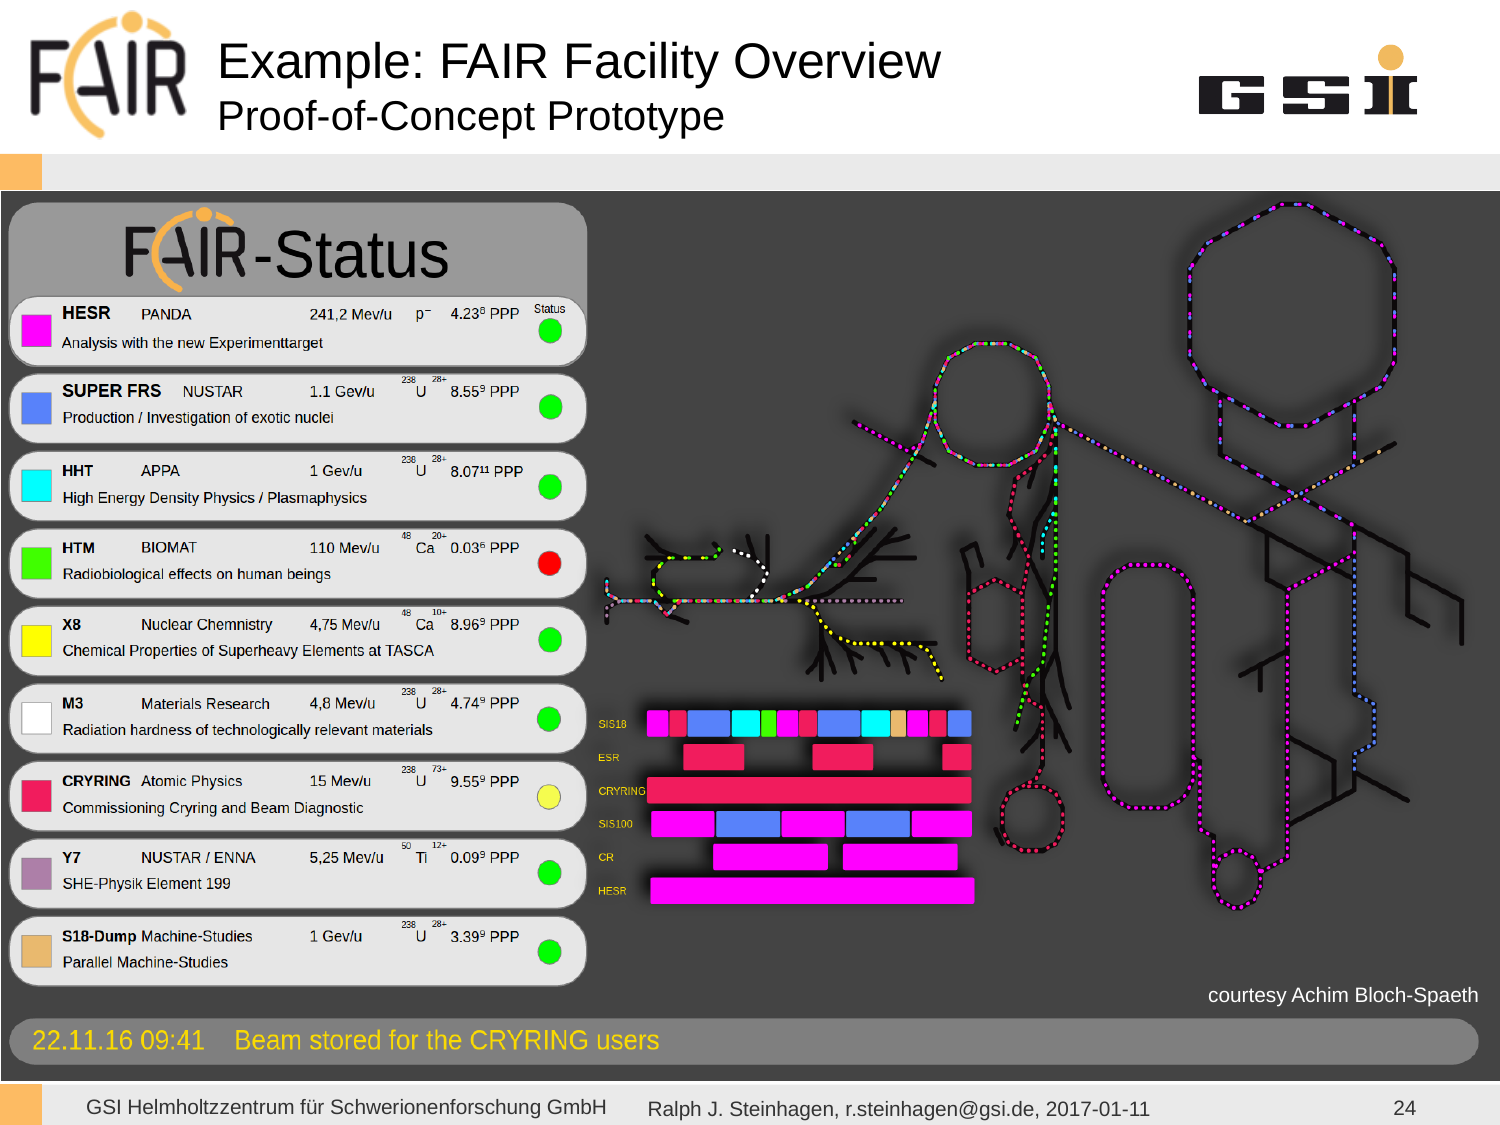

# Example: FAIR Facility Overview Proof-of-Concept Prototype
courtesy Achim Bloch-Spaeth